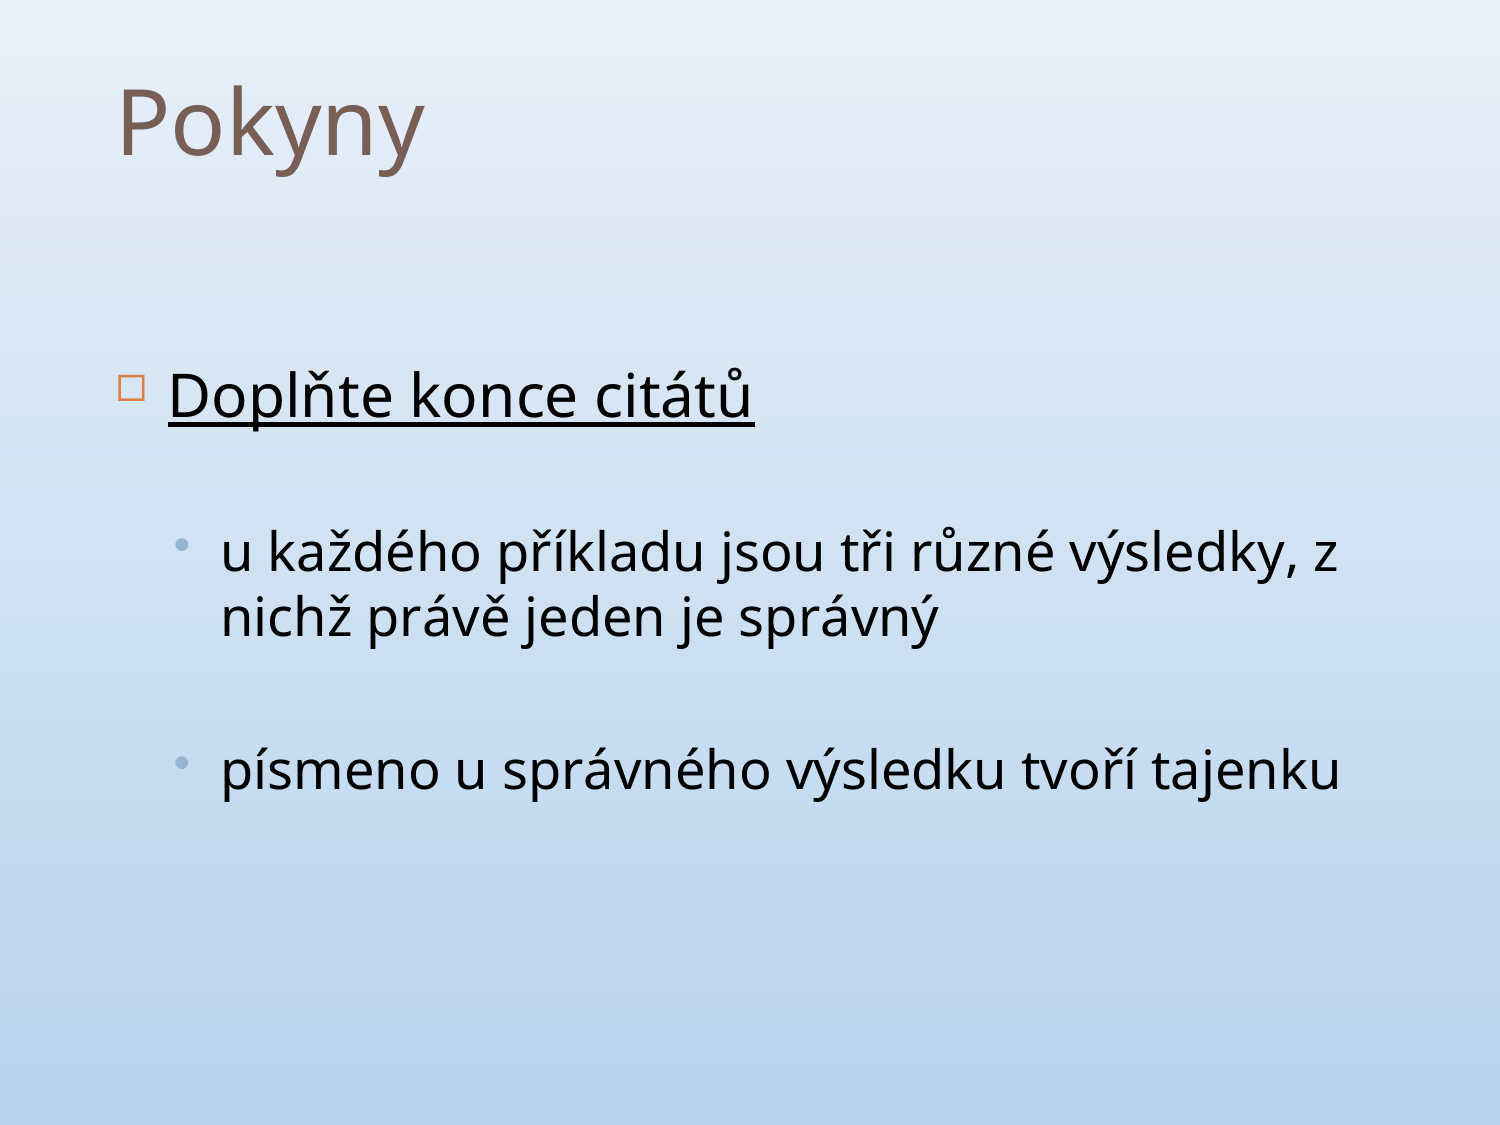

# Pokyny
Doplňte konce citátů
u každého příkladu jsou tři různé výsledky, z nichž právě jeden je správný
písmeno u správného výsledku tvoří tajenku